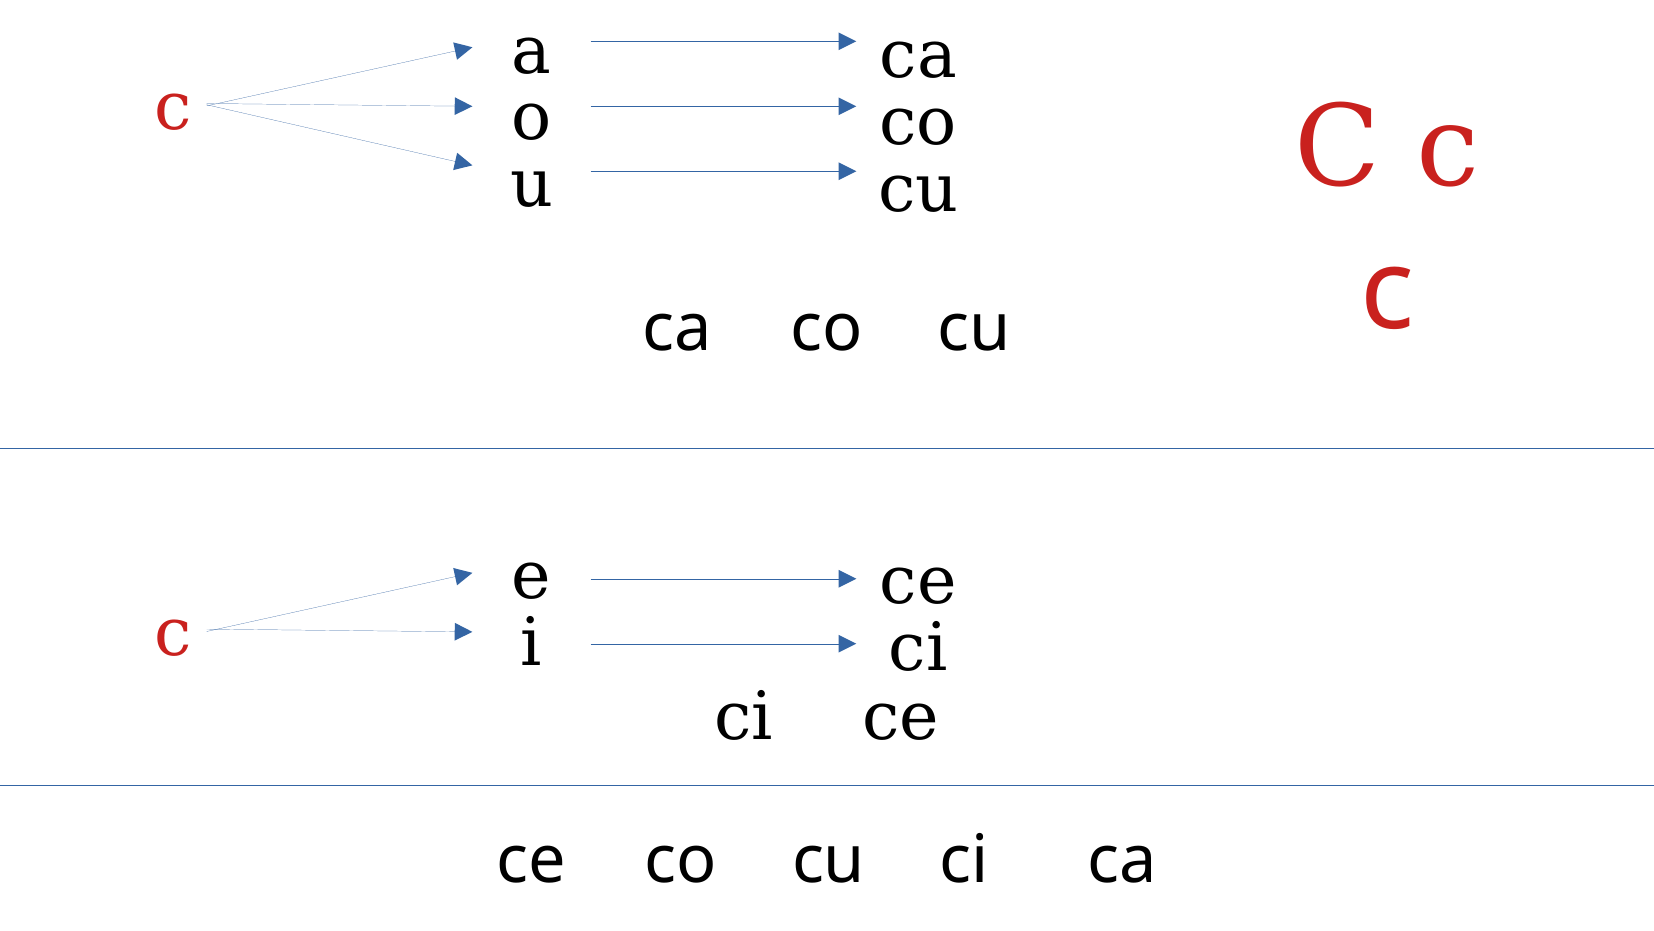

a
o
u
ca
co
cu
c
C c
c
ca		co		cu
e
i
ce
ci
c
ci		ce
ce		co		cu		ci		ca